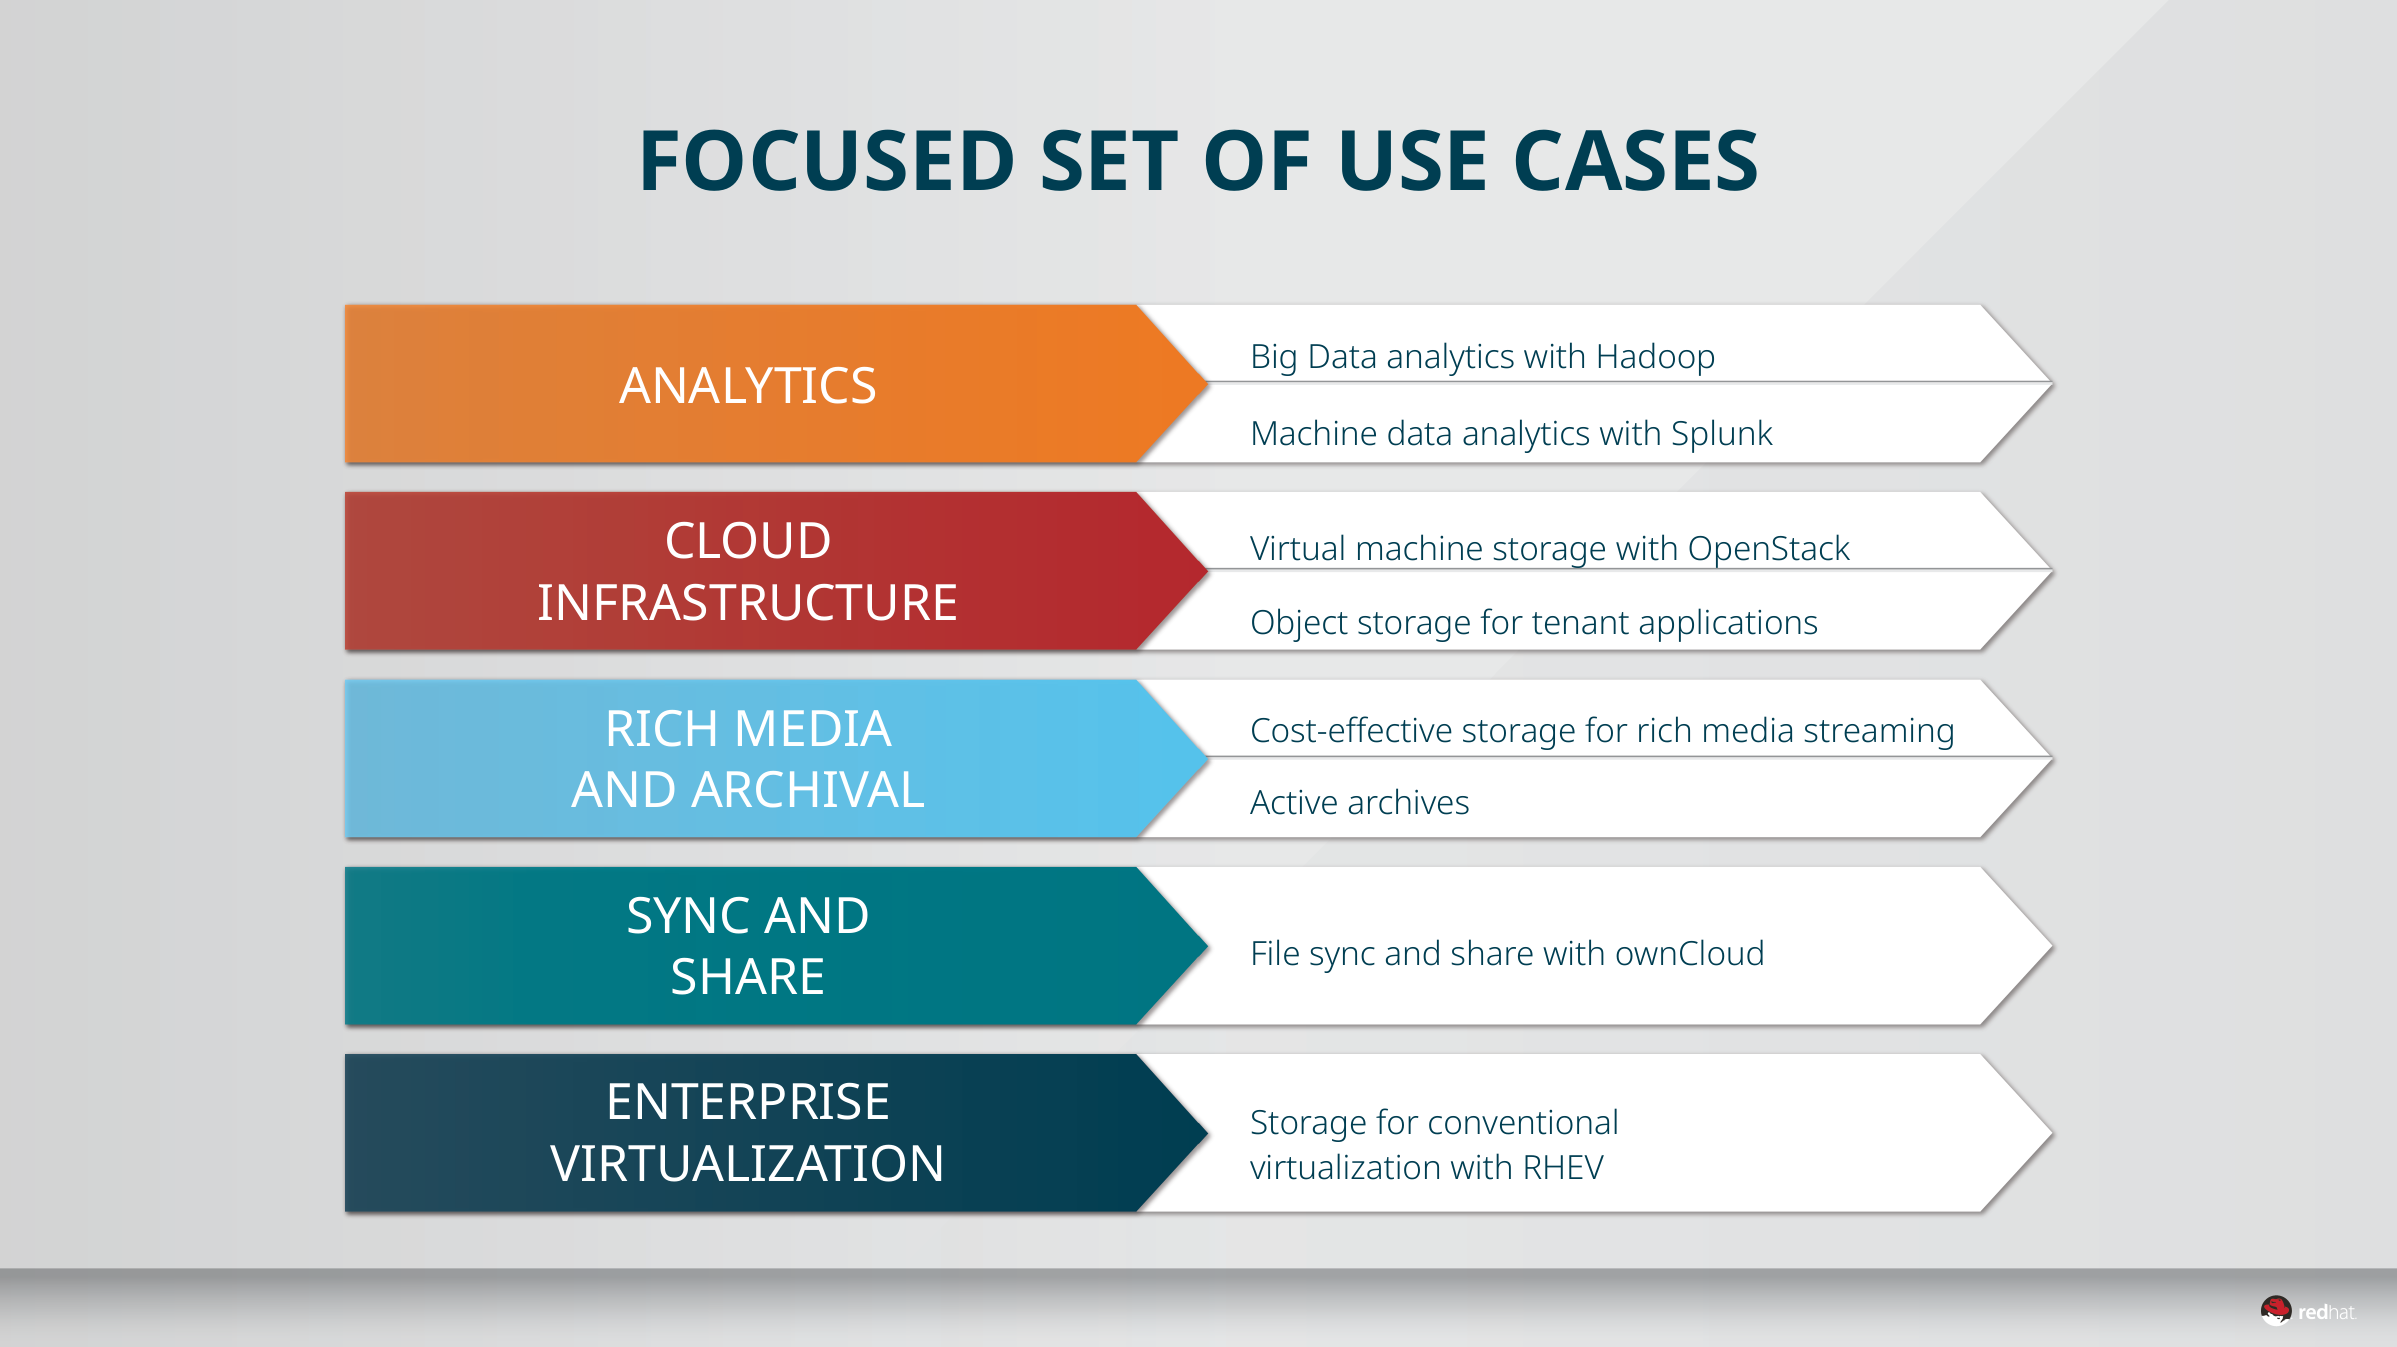

FOCUSED SET OF USE CASES
Big Data analytics with Hadoop
ANALYTICS
Machine data analytics with Splunk
CLOUD INFRASTRUCTURE
Virtual machine storage with OpenStack
Object storage for tenant applications
RICH MEDIA
AND ARCHIVAL
Cost-effective storage for rich media streaming
Active archives
SYNC AND
SHARE
File sync and share with ownCloud
ENTERPRISE
VIRTUALIZATION
Storage for conventional virtualization with RHEV